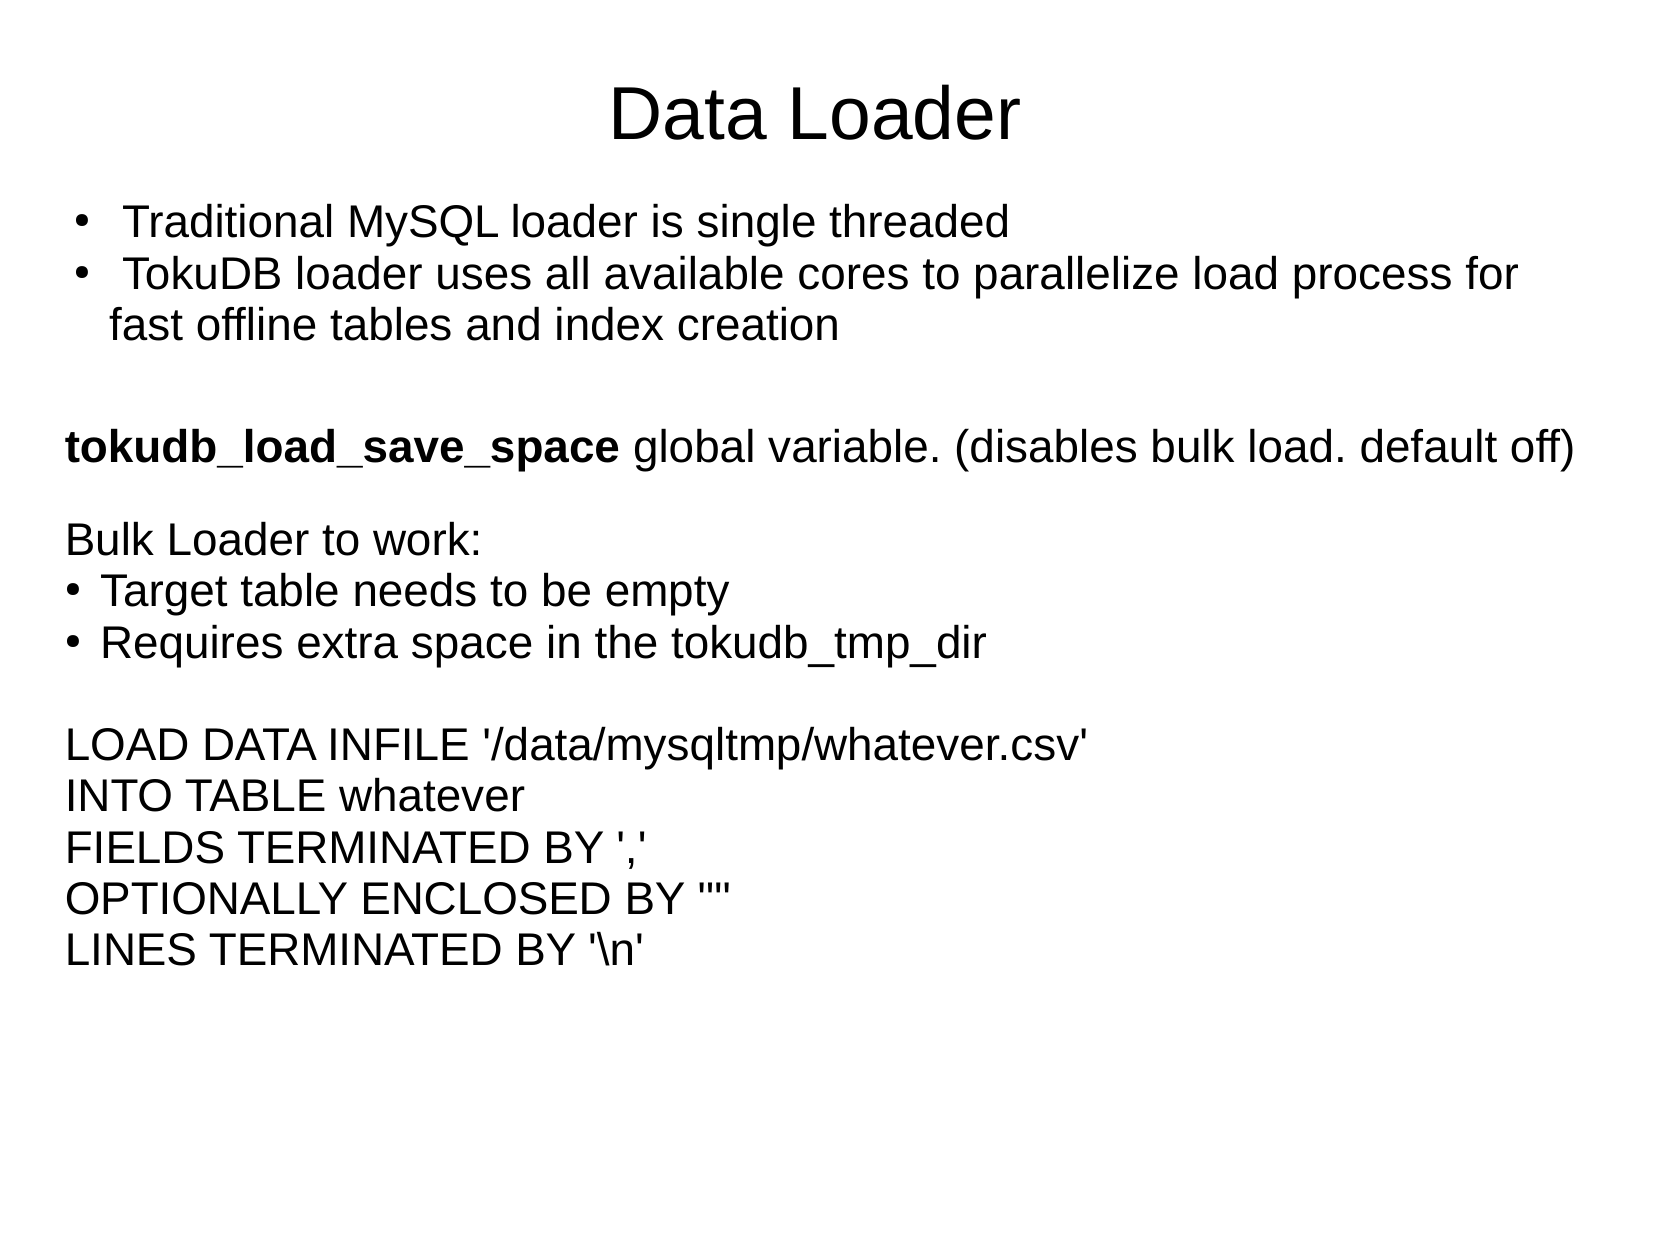

# Data Loader
 Traditional MySQL loader is single threaded
 TokuDB loader uses all available cores to parallelize load process for
fast offline tables and index creation
tokudb_load_save_space global variable. (disables bulk load. default off)
Bulk Loader to work:
Target table needs to be empty
Requires extra space in the tokudb_tmp_dir
LOAD DATA INFILE '/data/mysqltmp/whatever.csv'
INTO TABLE whatever
FIELDS TERMINATED BY ','
OPTIONALLY ENCLOSED BY '"'
LINES TERMINATED BY '\n'